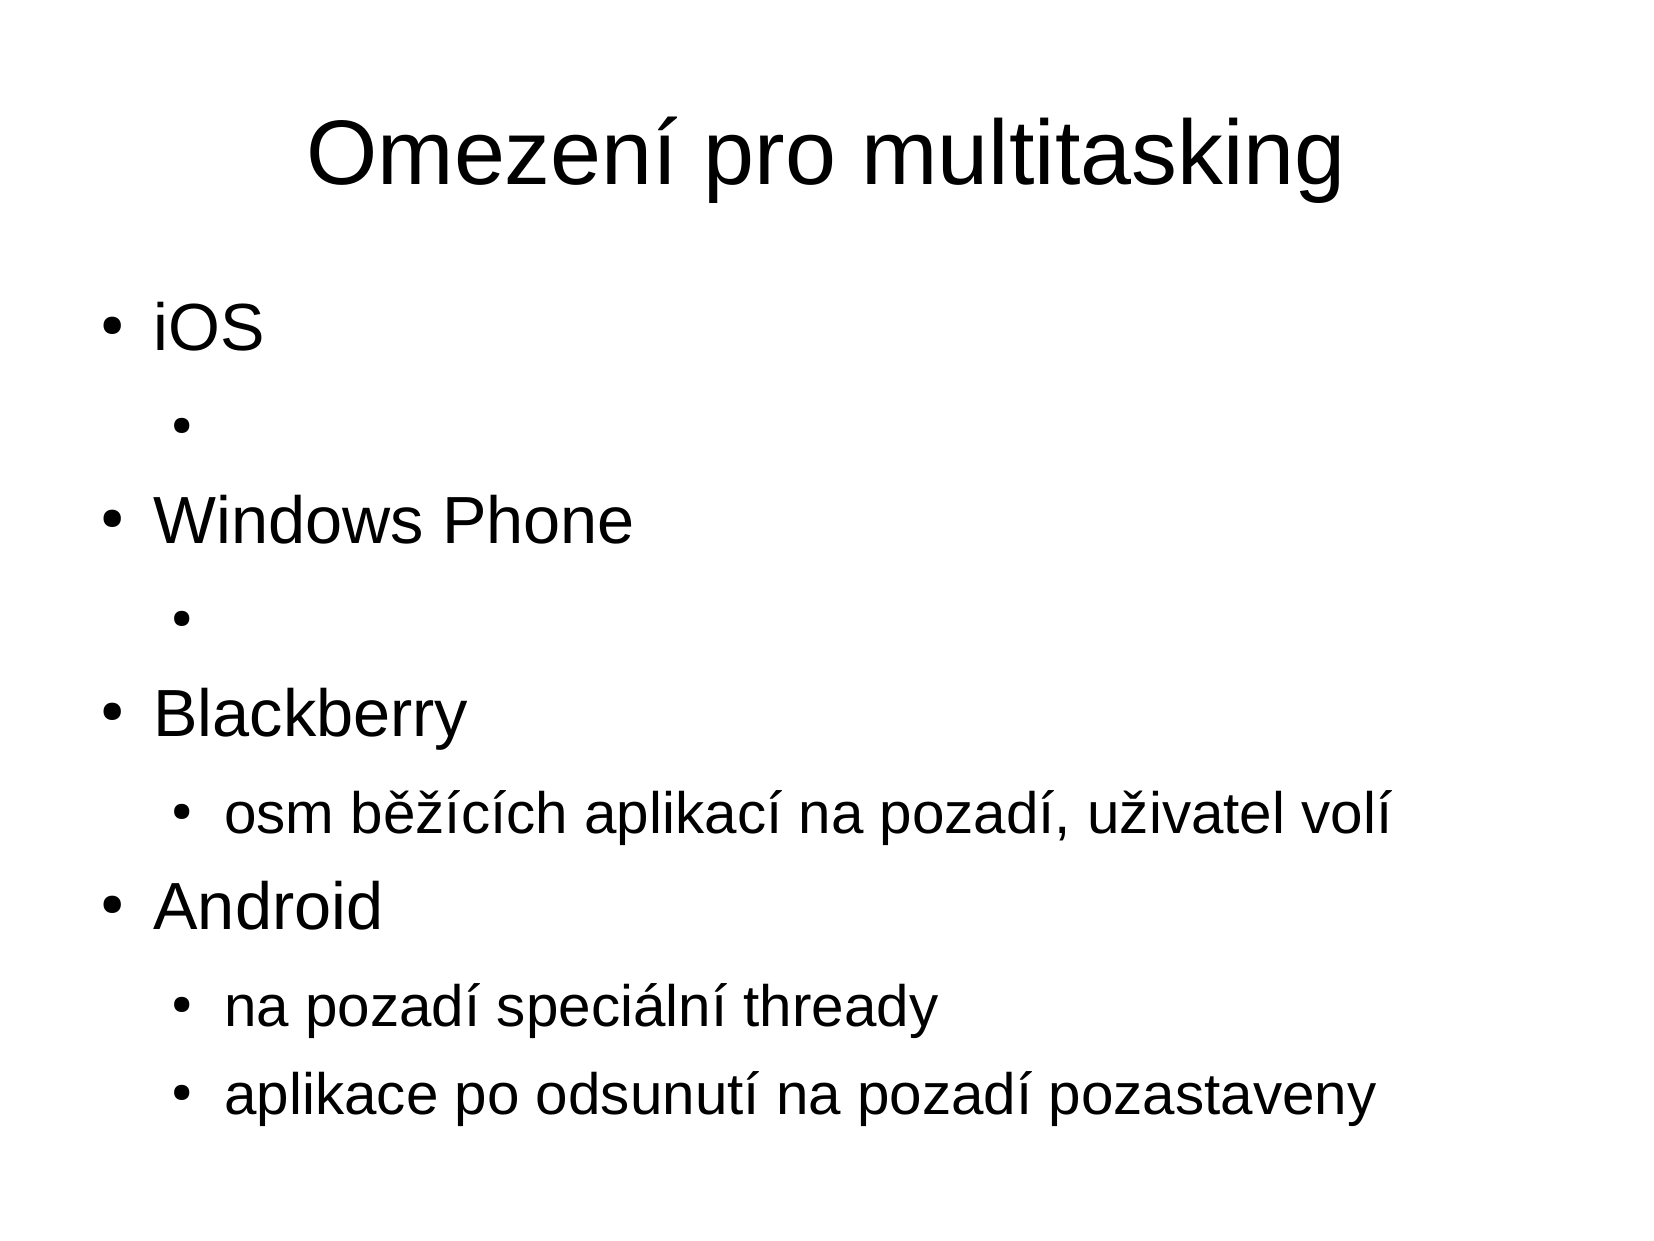

# Omezení pro multitasking
iOS
Windows Phone
Blackberry
osm běžících aplikací na pozadí, uživatel volí
Android
na pozadí speciální thready
aplikace po odsunutí na pozadí pozastaveny